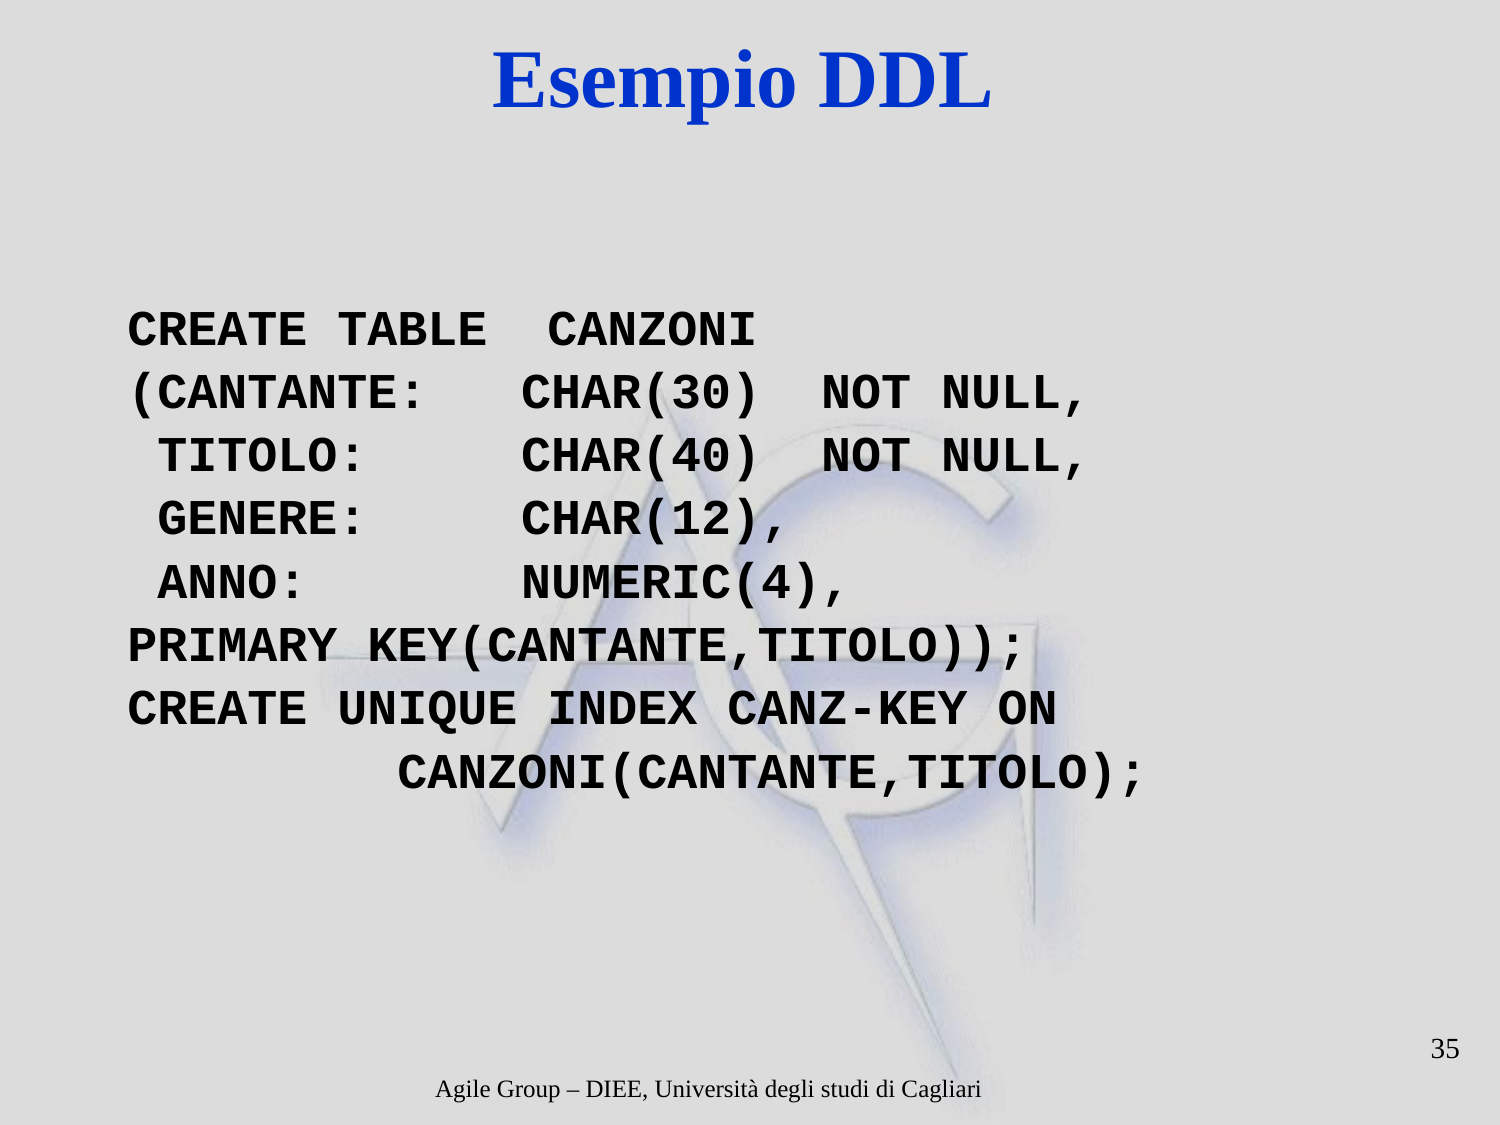

# Esempio DDL
CREATE TABLE CANZONI
(CANTANTE:	CHAR(30)	NOT NULL,
 TITOLO: 	CHAR(40)	NOT NULL,
 GENERE: 	CHAR(12),
 ANNO:		NUMERIC(4),
PRIMARY KEY(CANTANTE,TITOLO));
CREATE UNIQUE INDEX CANZ-KEY ON
 CANZONI(CANTANTE,TITOLO);
35